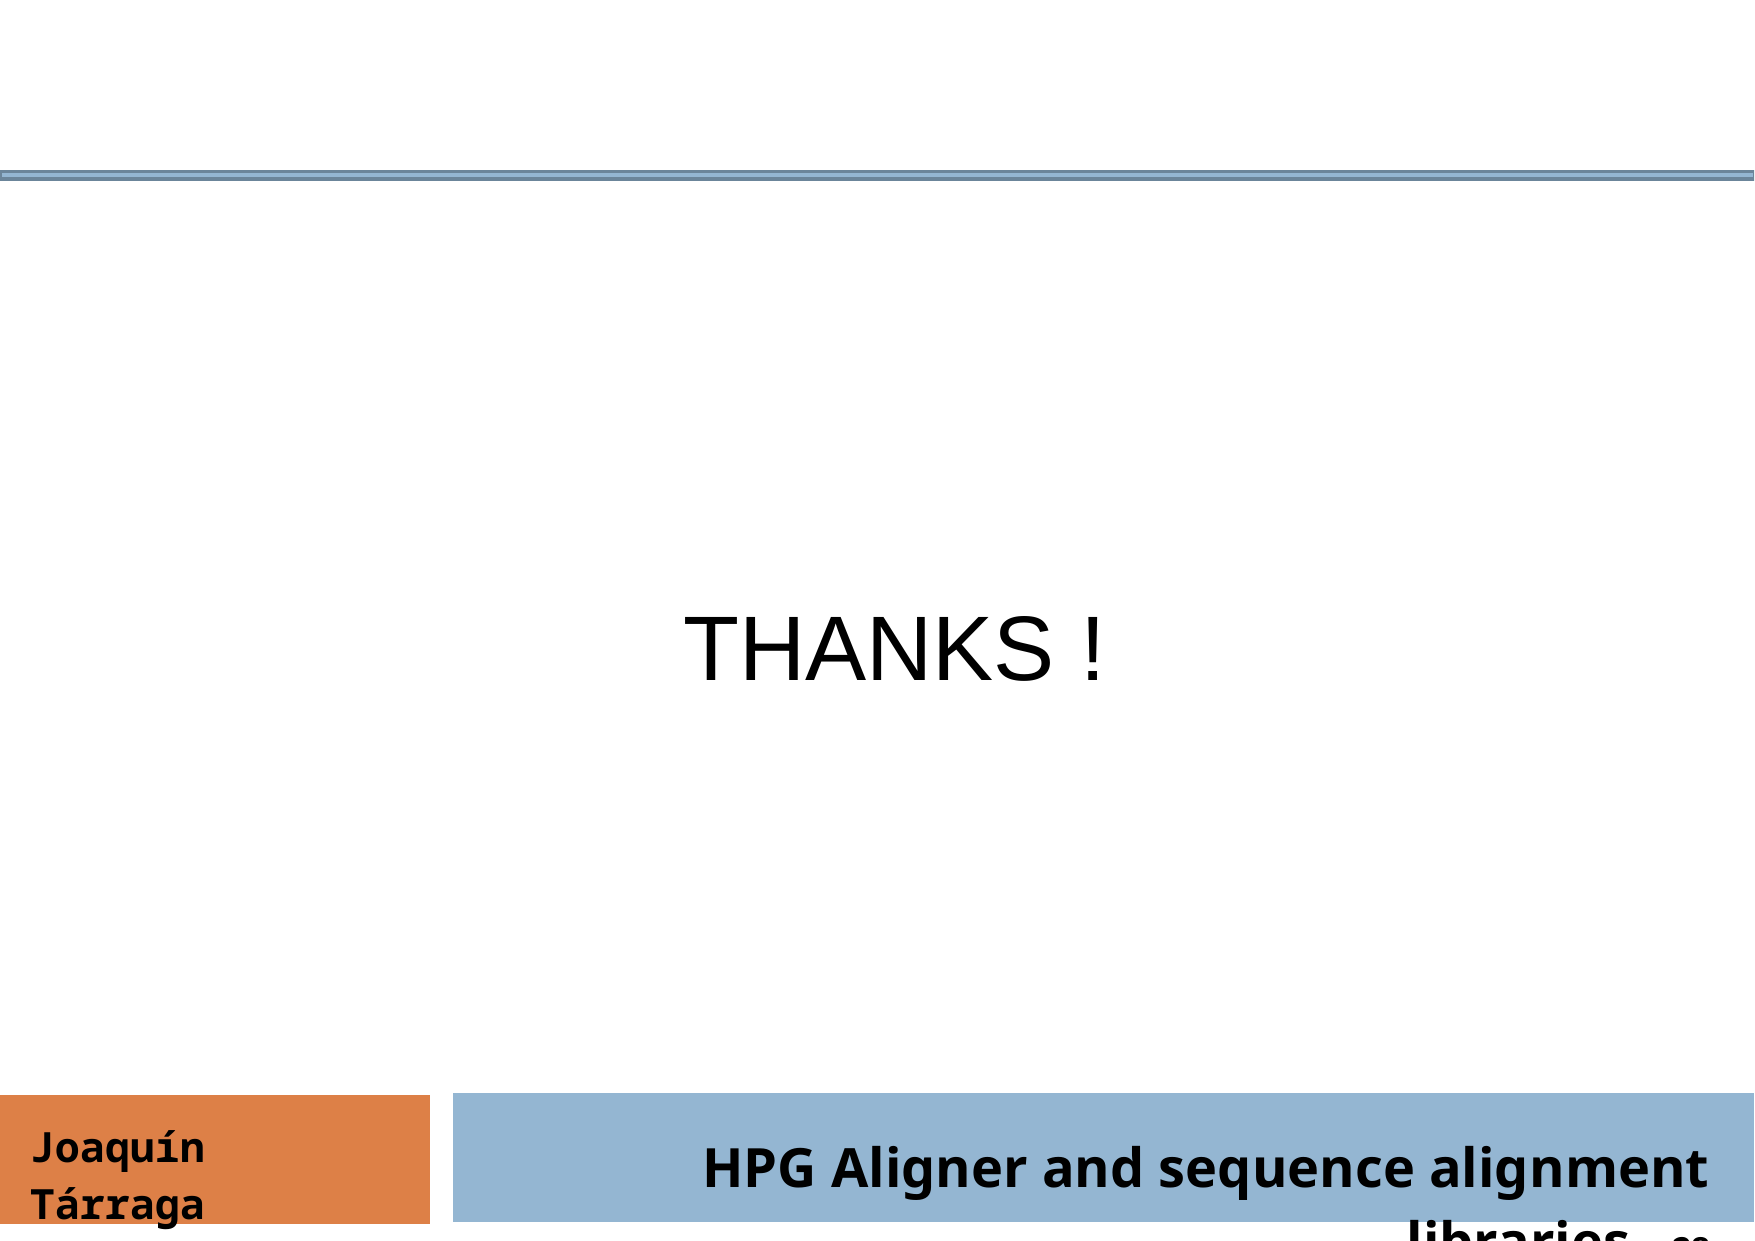

# THANKS !
Joaquín Tárraga
jtarraga@cipf.es
HPG Aligner and sequence alignment libraries 28